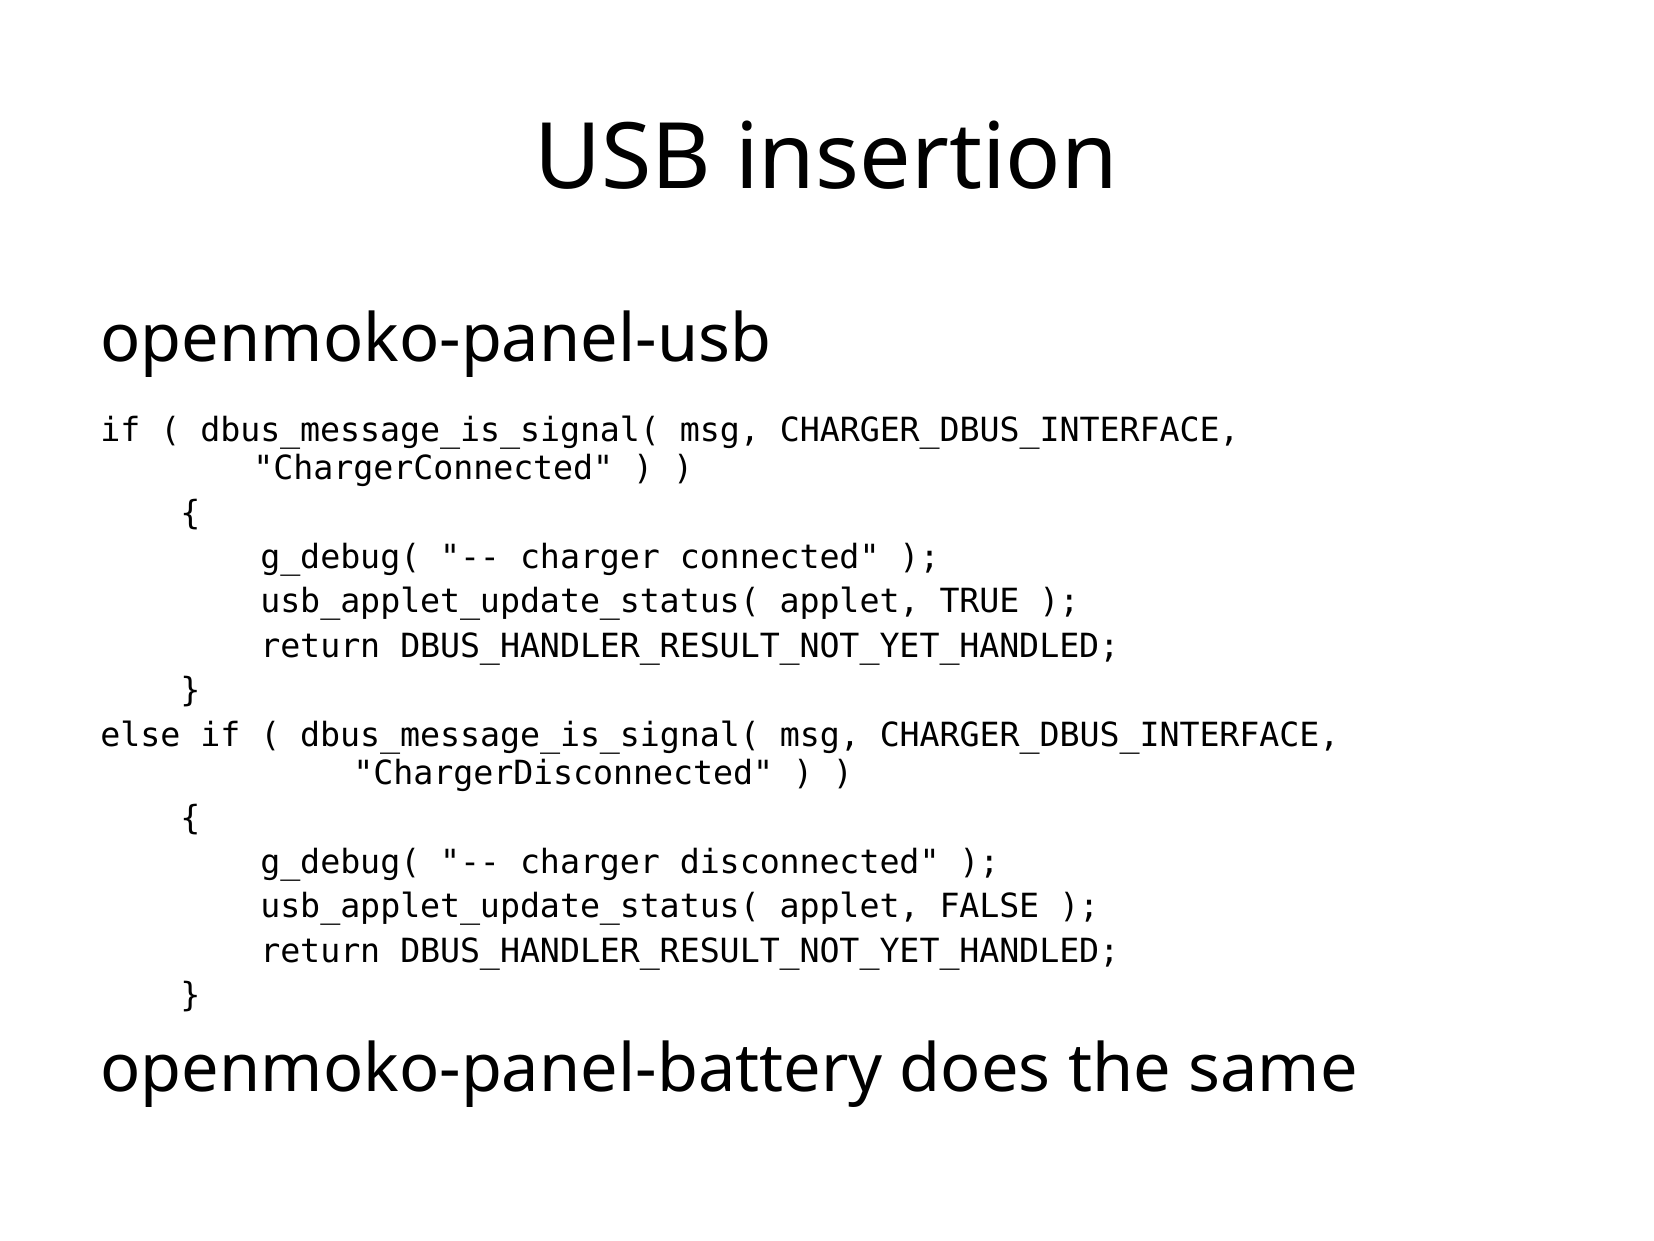

# USB insertion
openmoko-panel-usb
if ( dbus_message_is_signal( msg, CHARGER_DBUS_INTERFACE, "ChargerConnected" ) )
 {
 g_debug( "-- charger connected" );
 usb_applet_update_status( applet, TRUE );
 return DBUS_HANDLER_RESULT_NOT_YET_HANDLED;
 }
else if ( dbus_message_is_signal( msg, CHARGER_DBUS_INTERFACE, "ChargerDisconnected" ) )
 {
 g_debug( "-- charger disconnected" );
 usb_applet_update_status( applet, FALSE );
 return DBUS_HANDLER_RESULT_NOT_YET_HANDLED;
 }
openmoko-panel-battery does the same